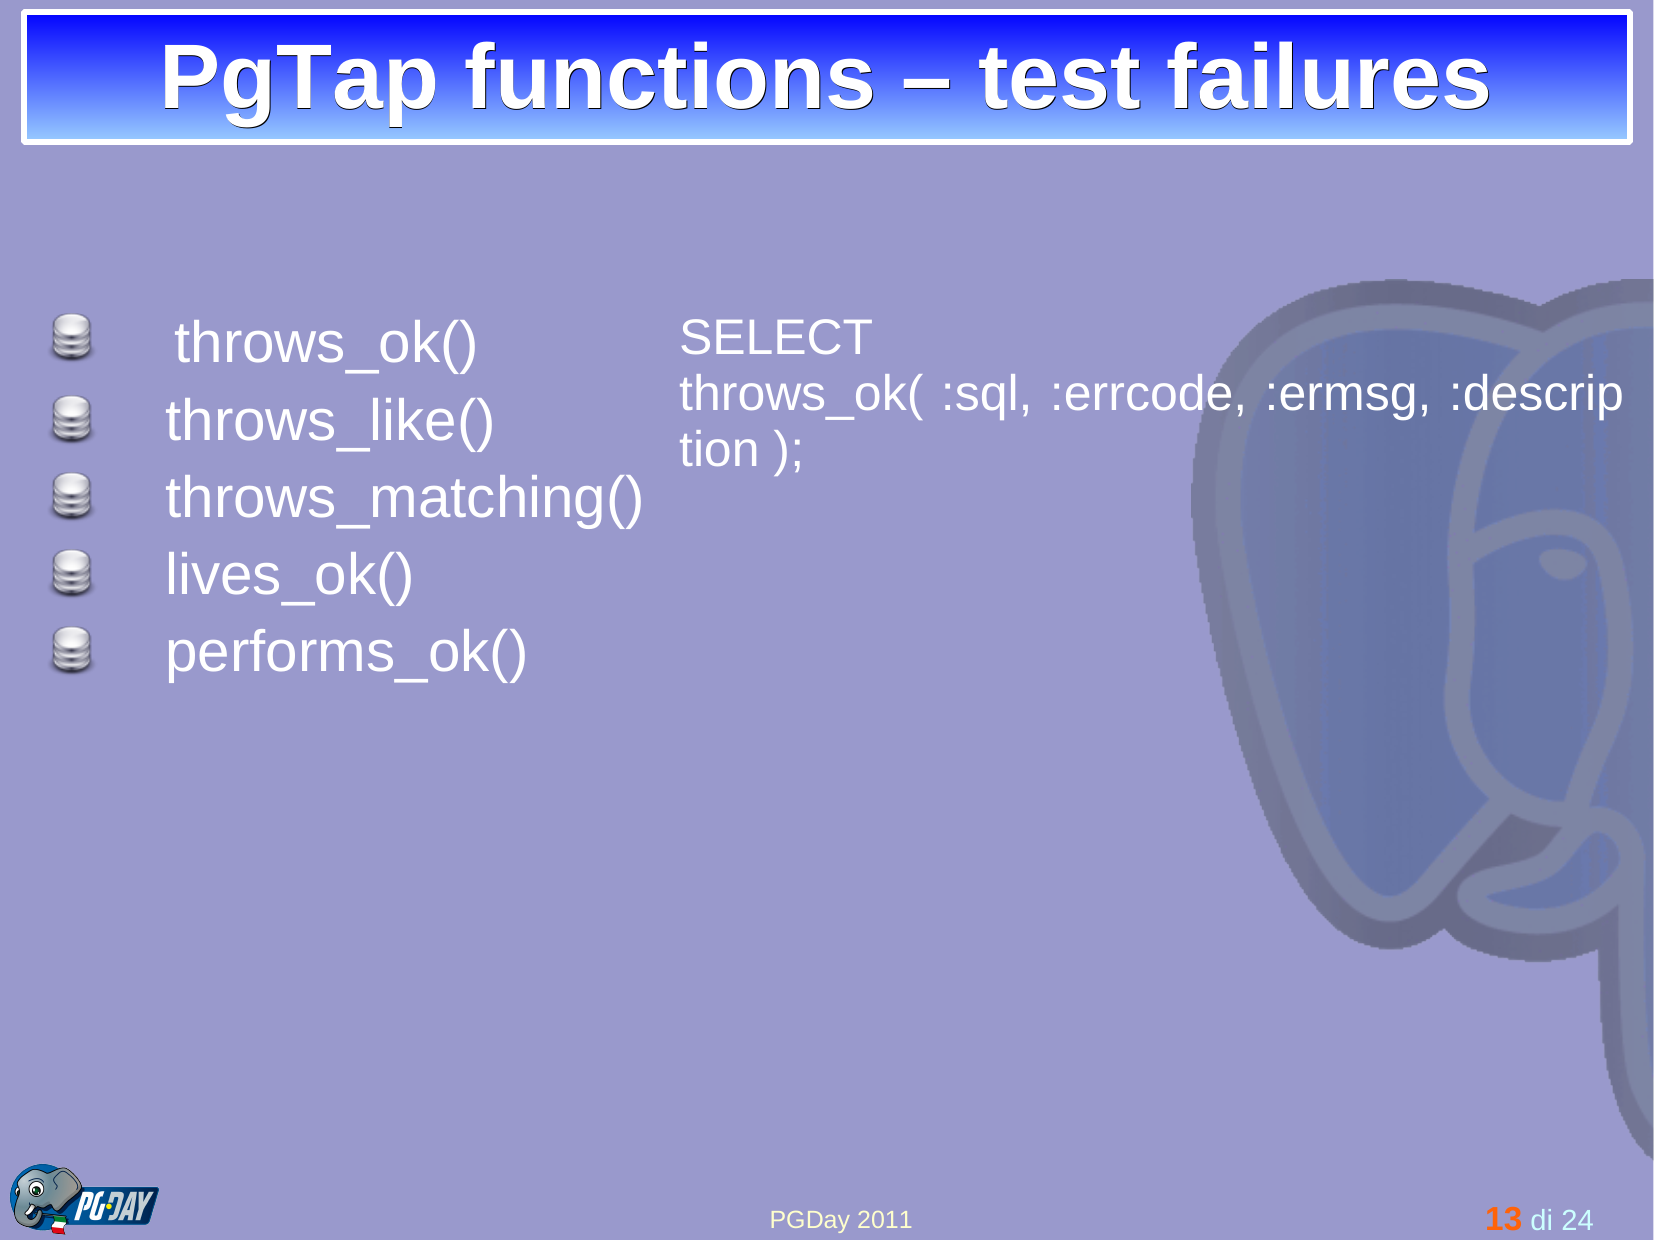

# PgTap functions – test failures
 throws_ok()
 throws_like()
 throws_matching()
 lives_ok()
 performs_ok()
SELECT throws_ok( :sql, :errcode, :ermsg, :description );